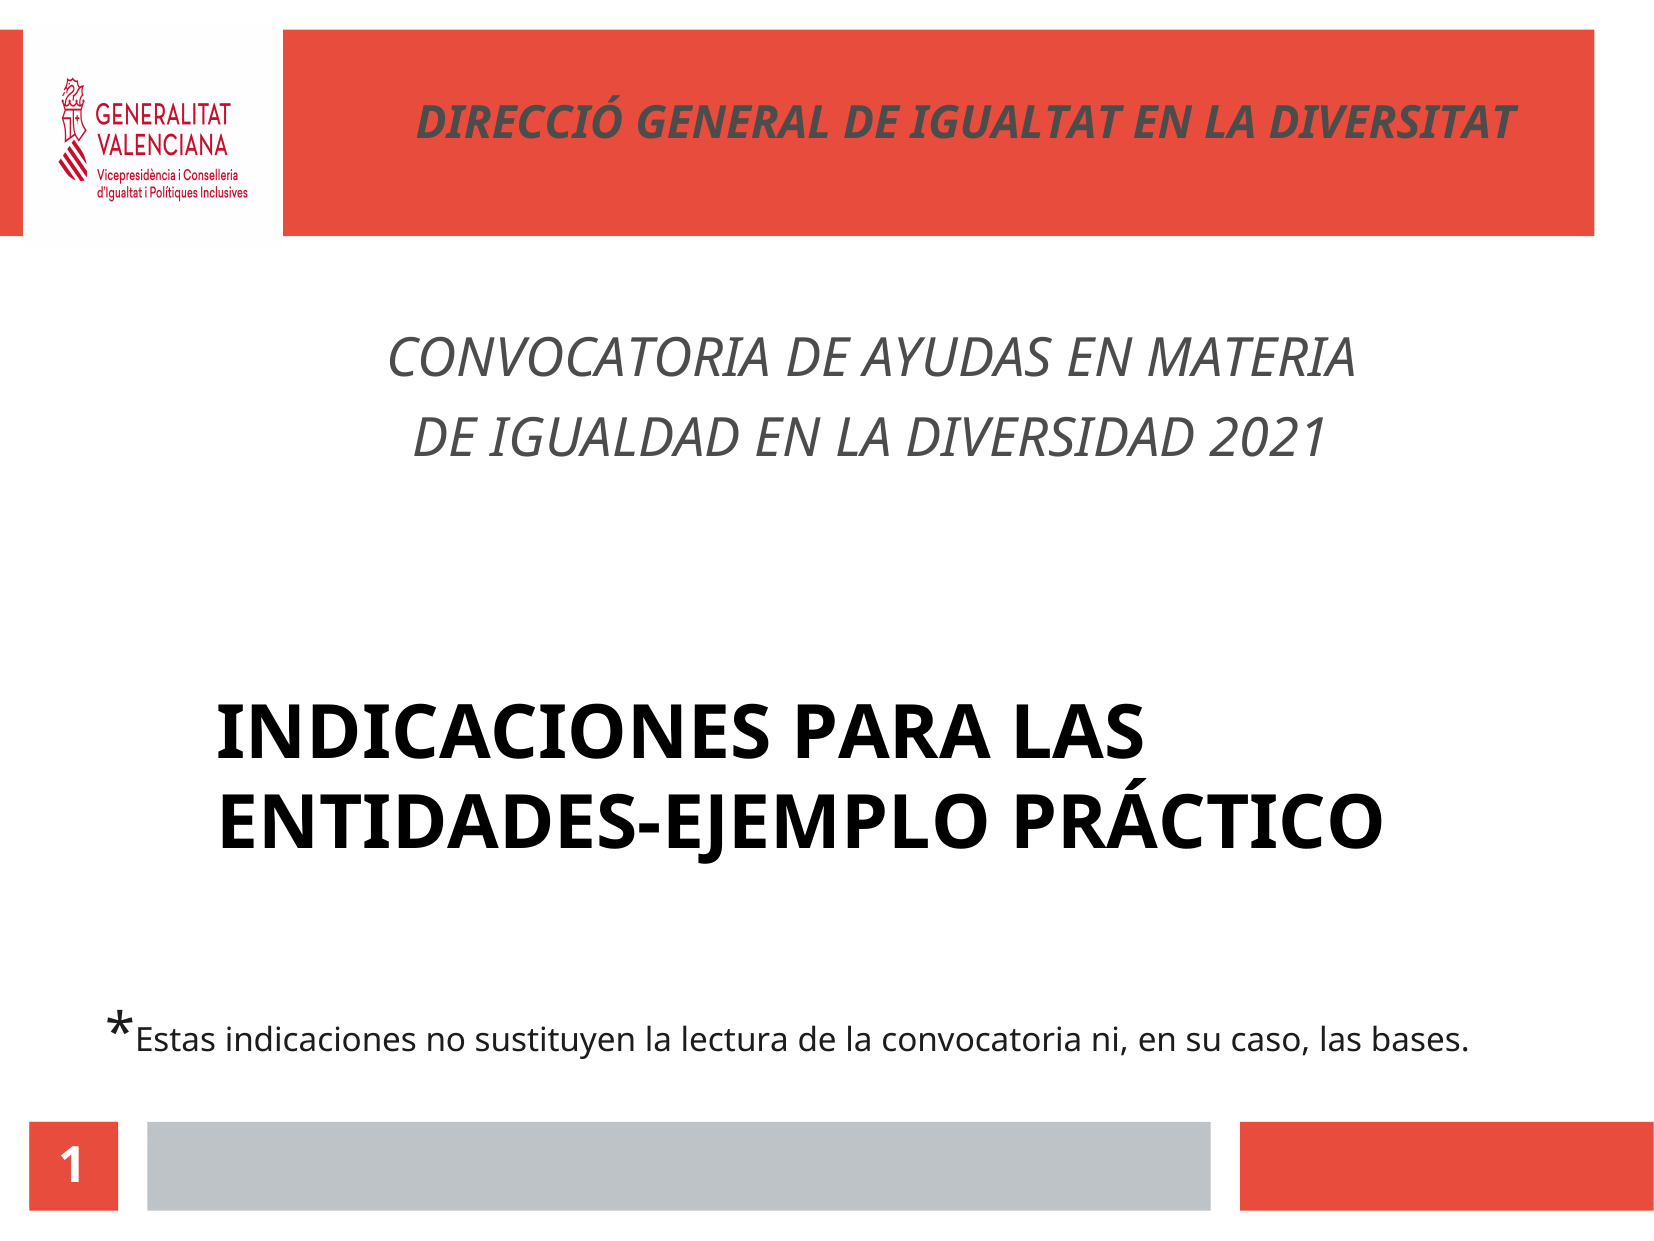

DIRECCIÓ GENERAL DE IGUALTAT EN LA DIVERSITAT
| CONVOCATORIA DE AYUDAS EN MATERIA DE IGUALDAD EN LA DIVERSIDAD 2021 | |
| --- | --- |
INDICACIONES PARA LAS ENTIDADES-EJEMPLO PRÁCTICO
 *Estas indicaciones no sustituyen la lectura de la convocatoria ni, en su caso, las bases.